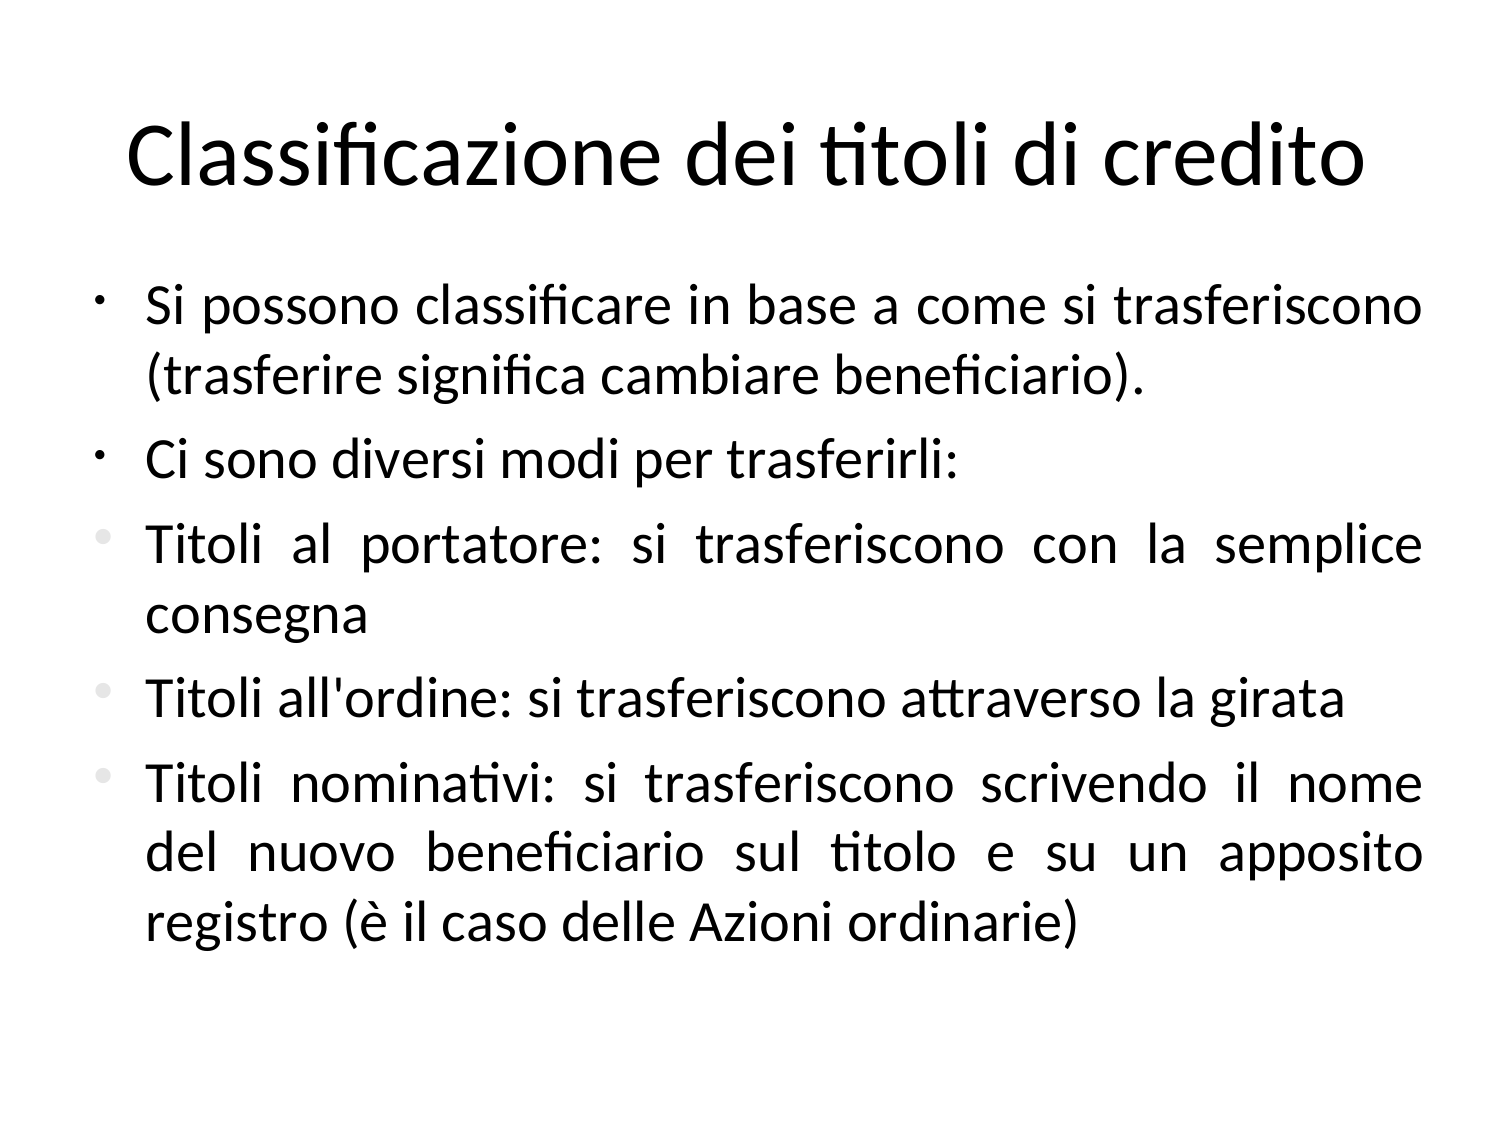

# Classificazione dei titoli di credito
Si possono classificare in base a come si trasferiscono (trasferire significa cambiare beneficiario).
Ci sono diversi modi per trasferirli:
Titoli al portatore: si trasferiscono con la semplice consegna
Titoli all'ordine: si trasferiscono attraverso la girata
Titoli nominativi: si trasferiscono scrivendo il nome del nuovo beneficiario sul titolo e su un apposito registro (è il caso delle Azioni ordinarie)